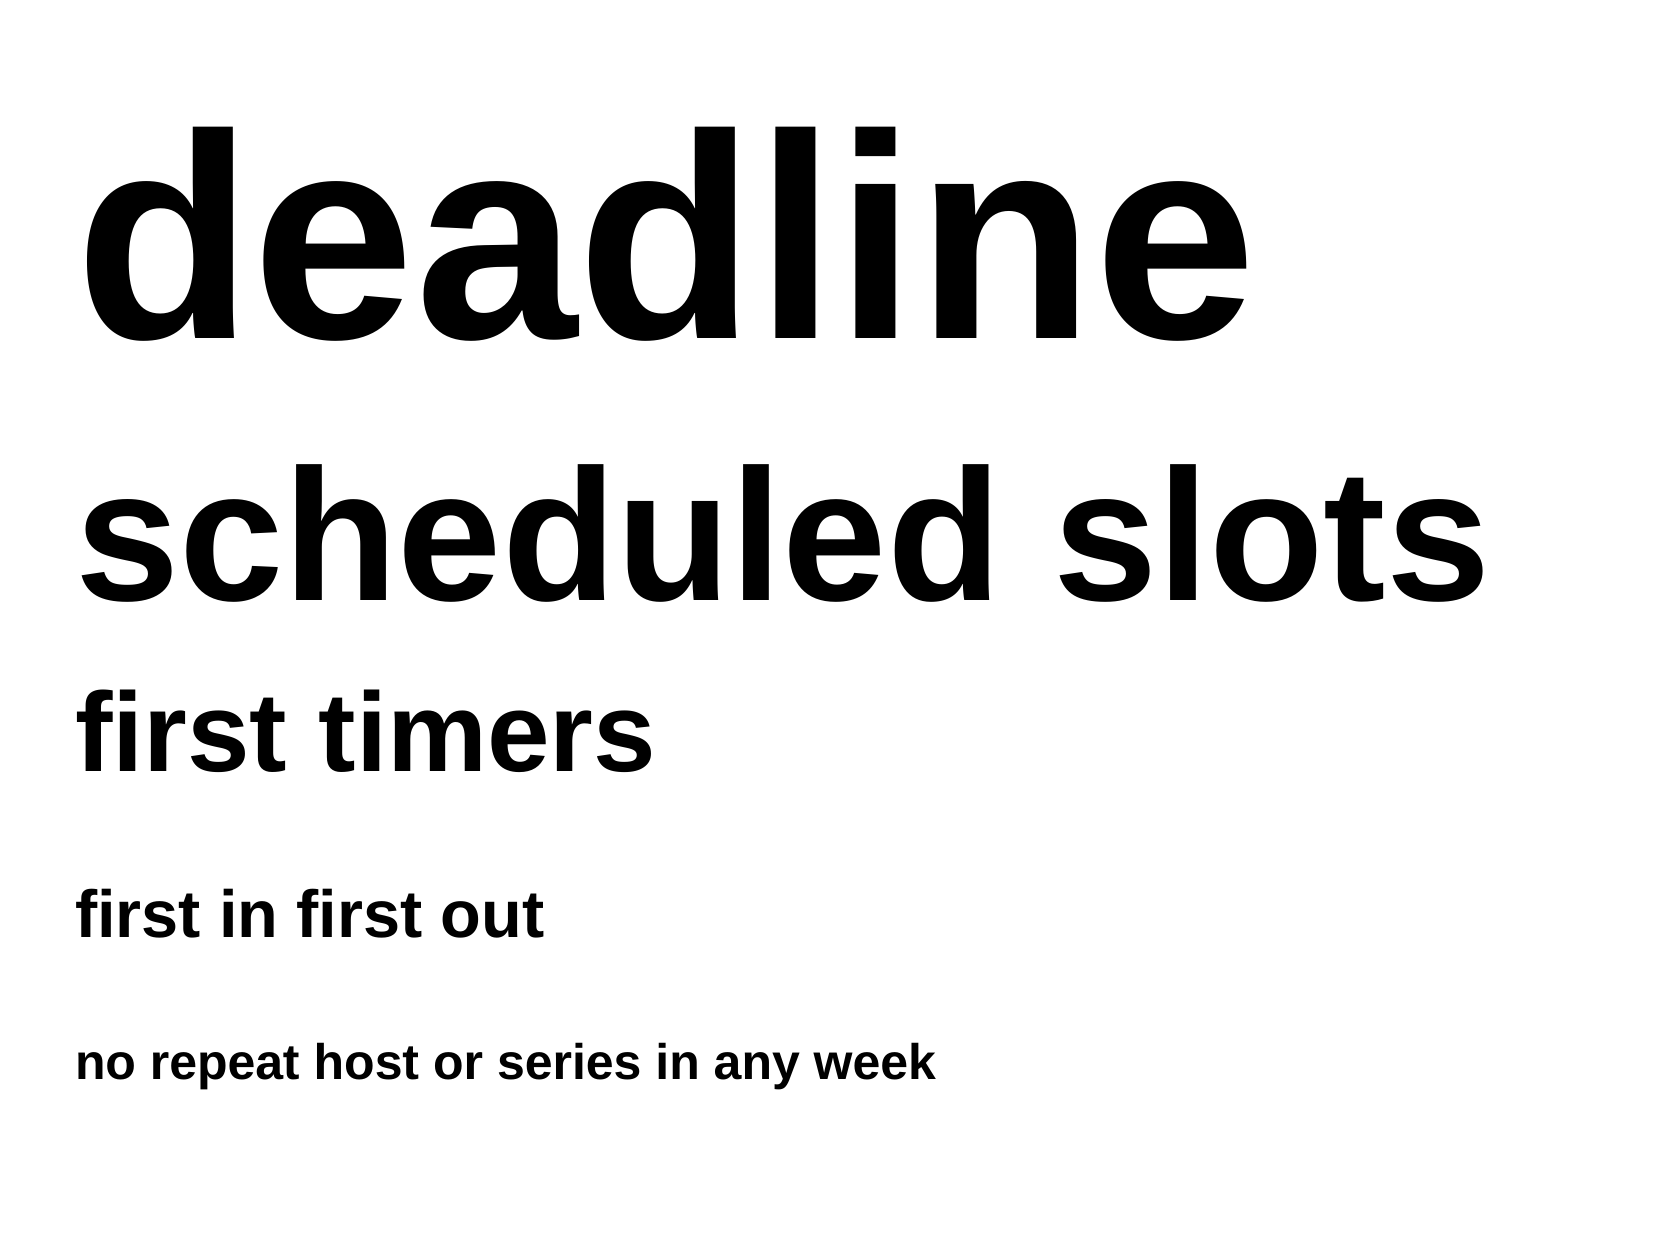

# deadline
scheduled slots
first timers
first in first out
no repeat host or series in any week